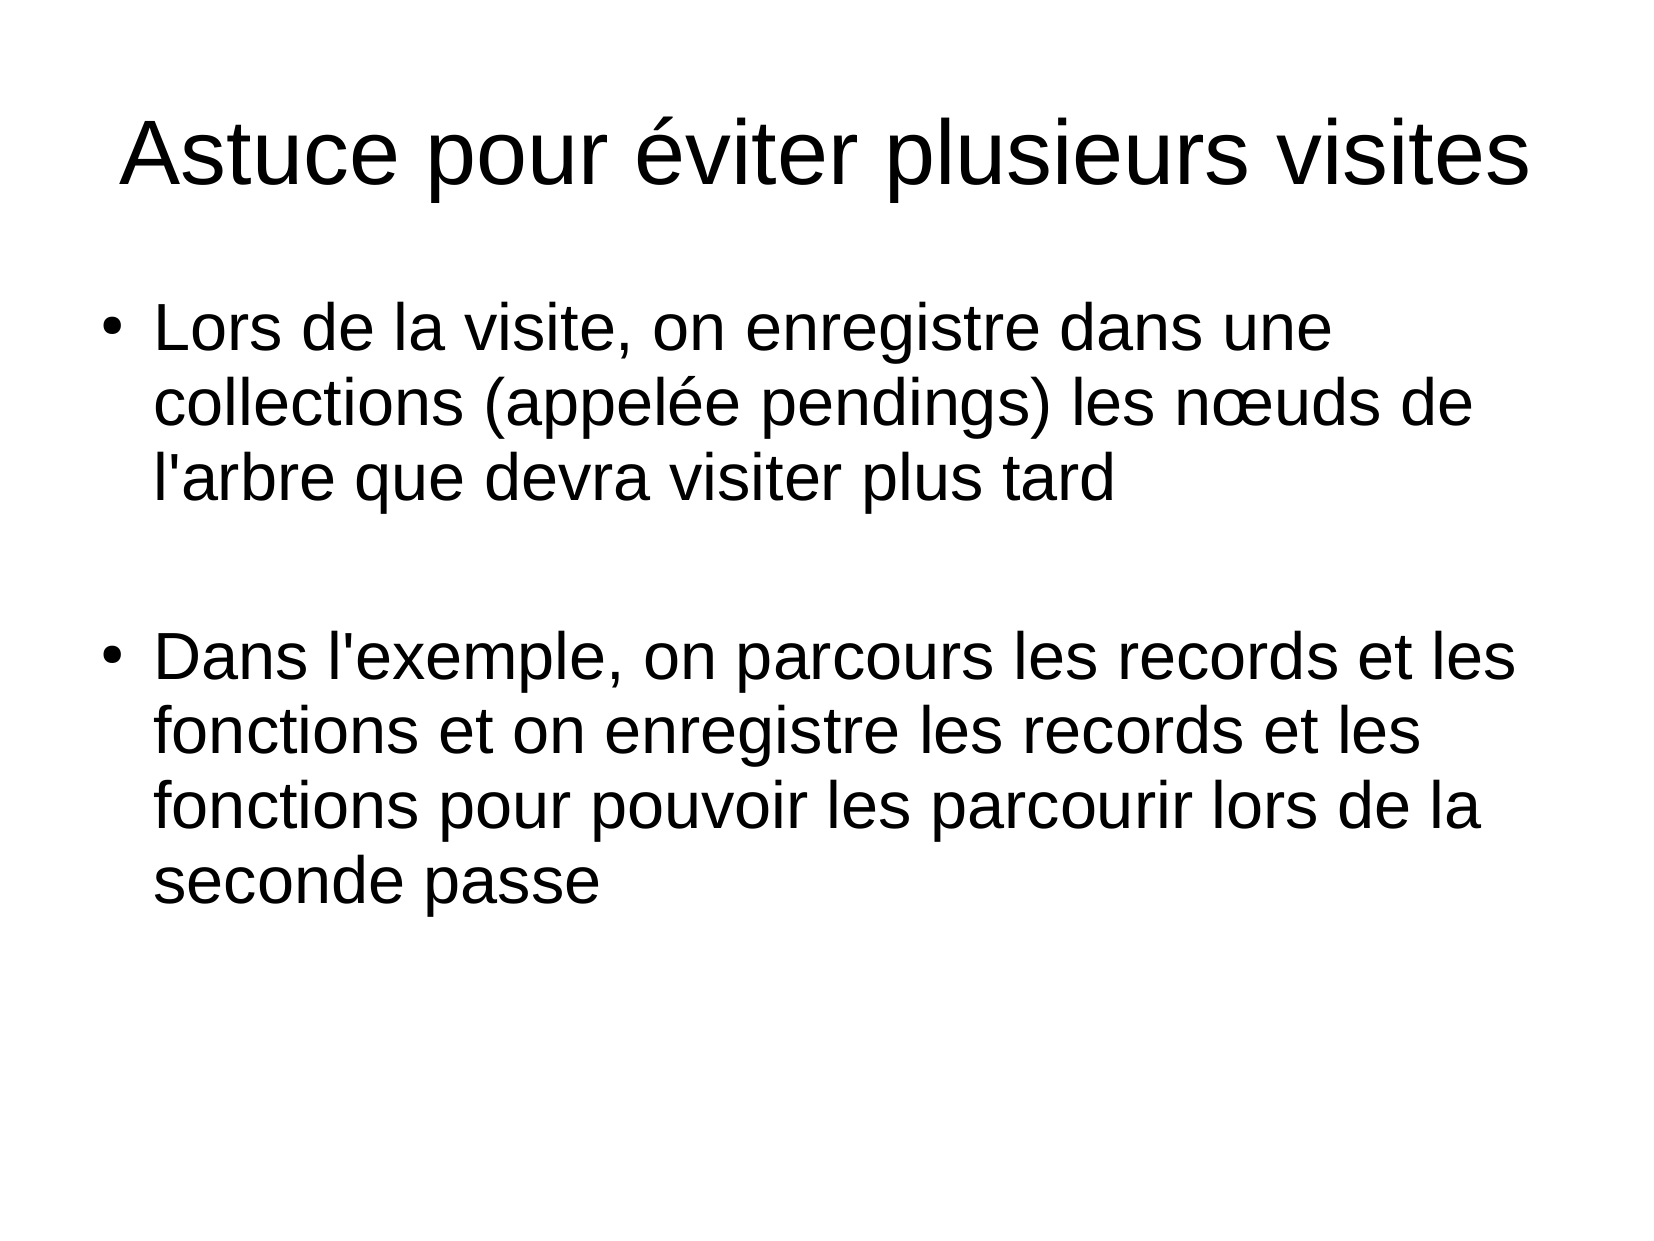

# Astuce pour éviter plusieurs visites
Lors de la visite, on enregistre dans une collections (appelée pendings) les nœuds de l'arbre que devra visiter plus tard
Dans l'exemple, on parcours les records et les fonctions et on enregistre les records et les fonctions pour pouvoir les parcourir lors de la seconde passe